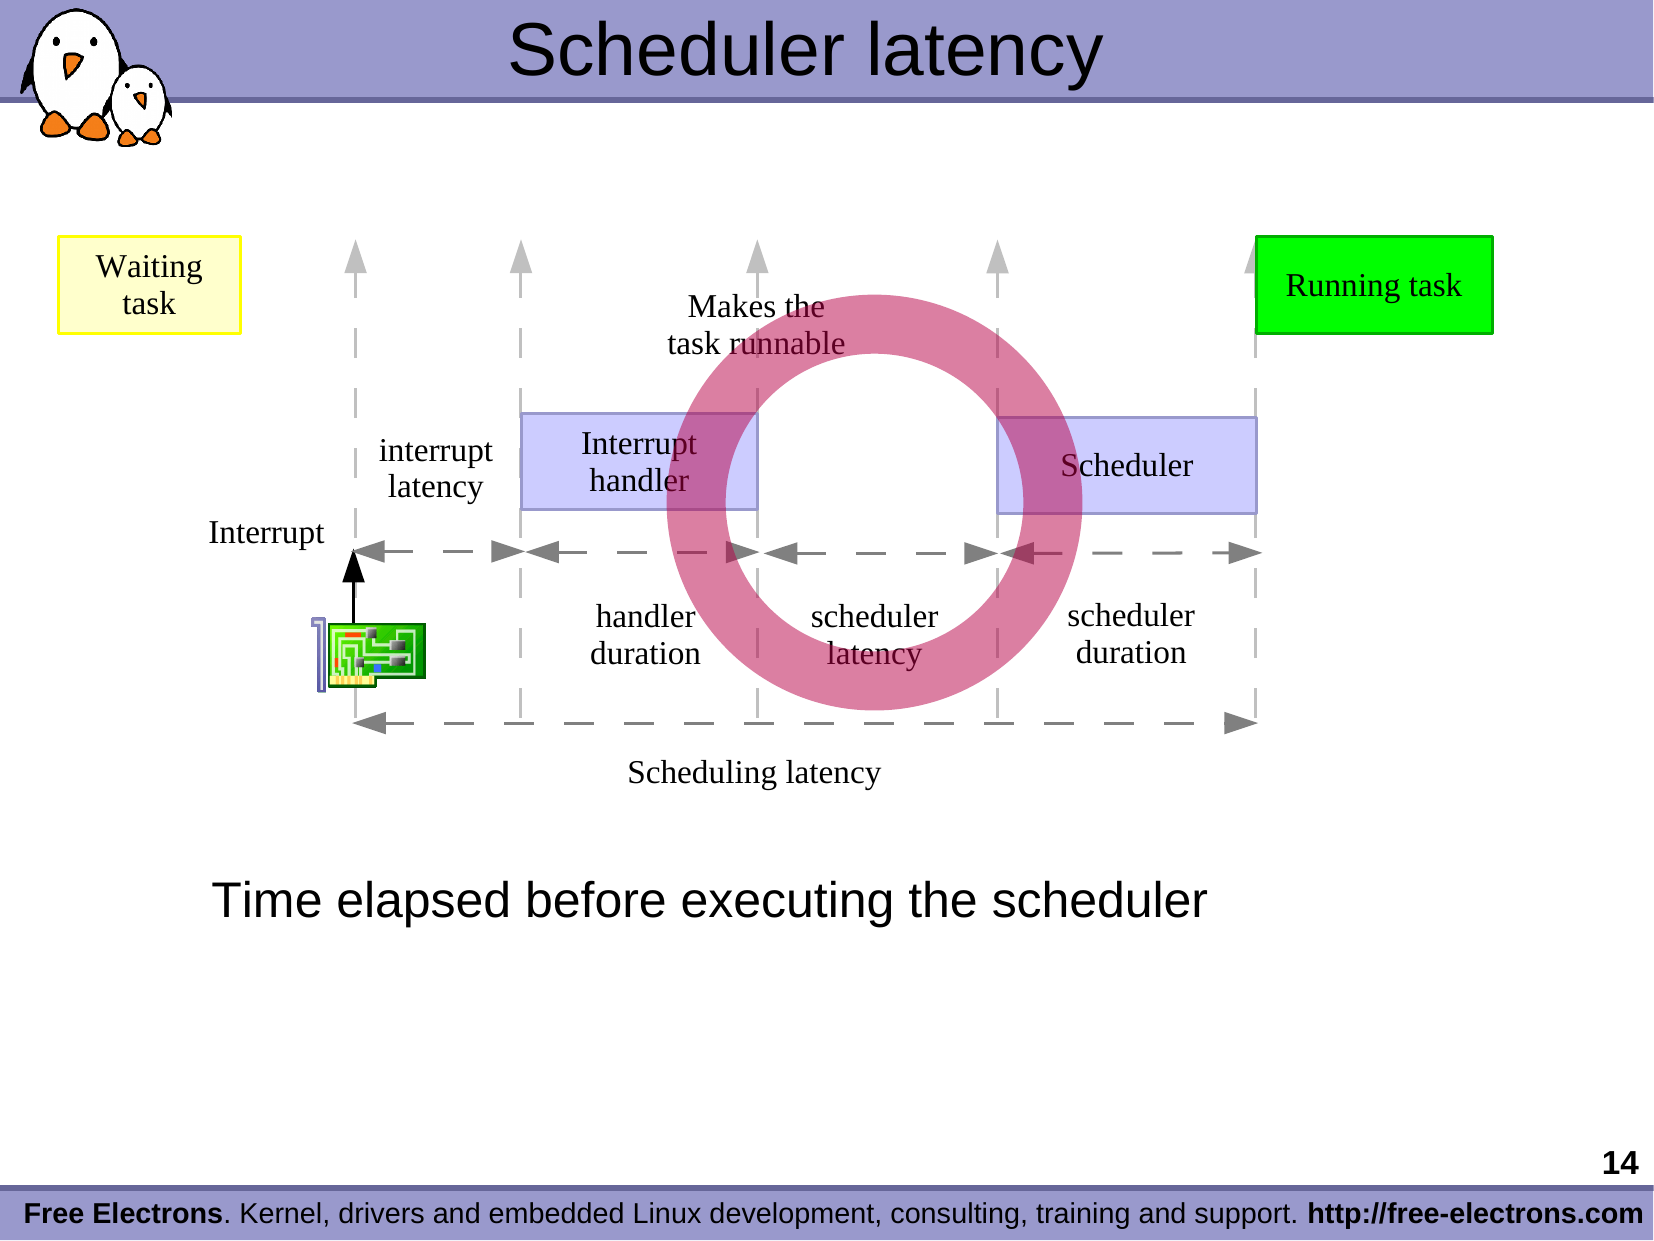

# Scheduler latency
Waiting
task
Running task
Makes the
task runnable
Interrupt
handler
Scheduler
interrupt
latency
Interrupt
scheduler
duration
handler
duration
scheduler
latency
Scheduling latency
Time elapsed before executing the scheduler